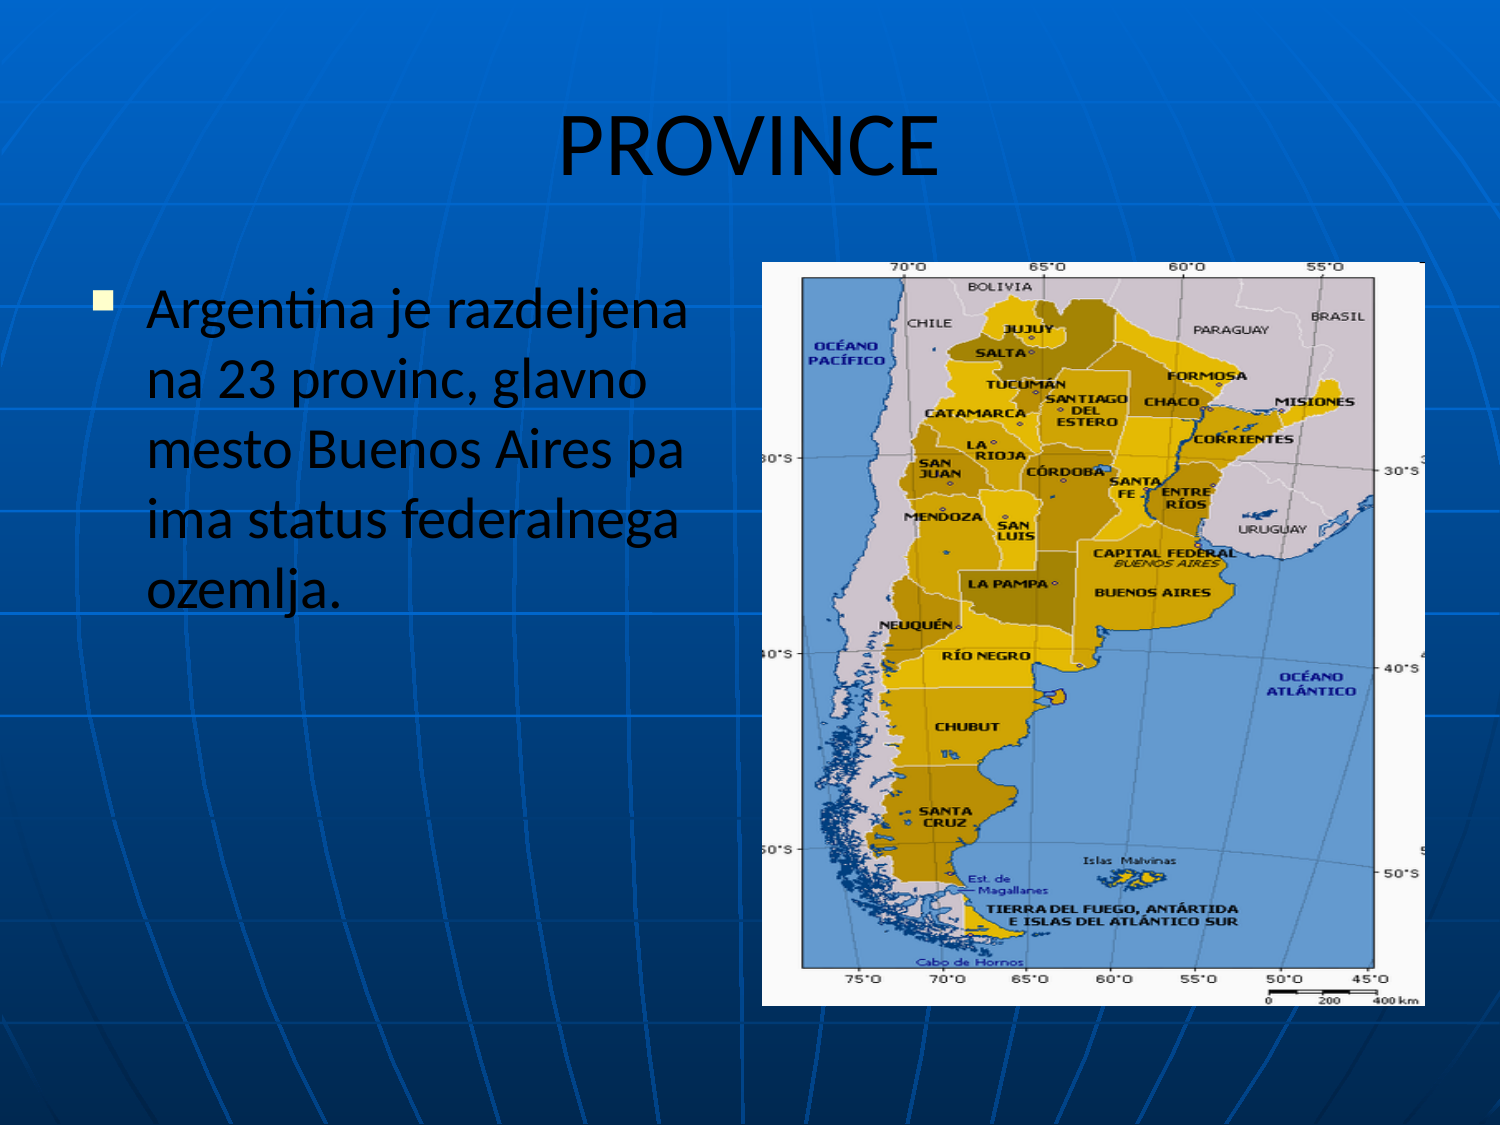

# PROVINCE
Argentina je razdeljena na 23 provinc, glavno mesto Buenos Aires pa ima status federalnega ozemlja.